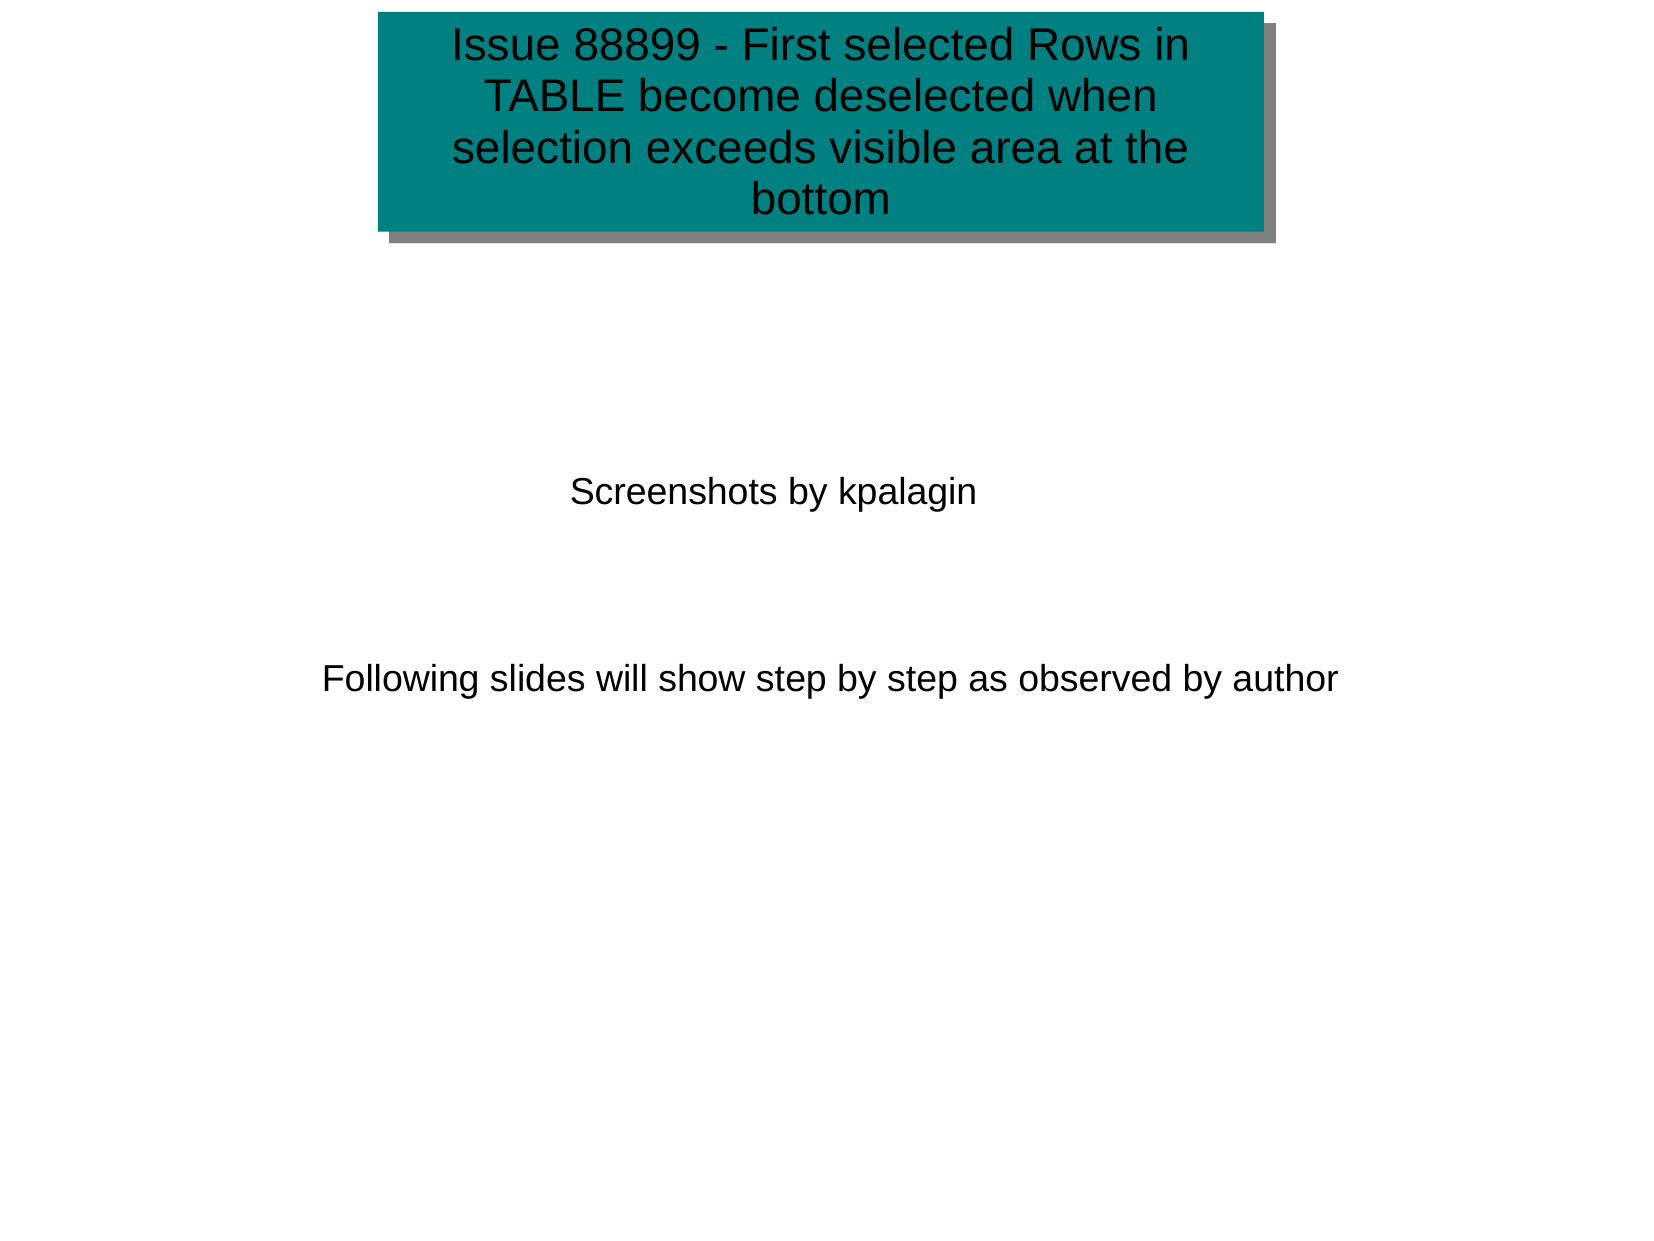

Issue 88899 - First selected Rows in TABLE become deselected when selection exceeds visible area at the bottom
Screenshots by kpalagin
Following slides will show step by step as observed by author